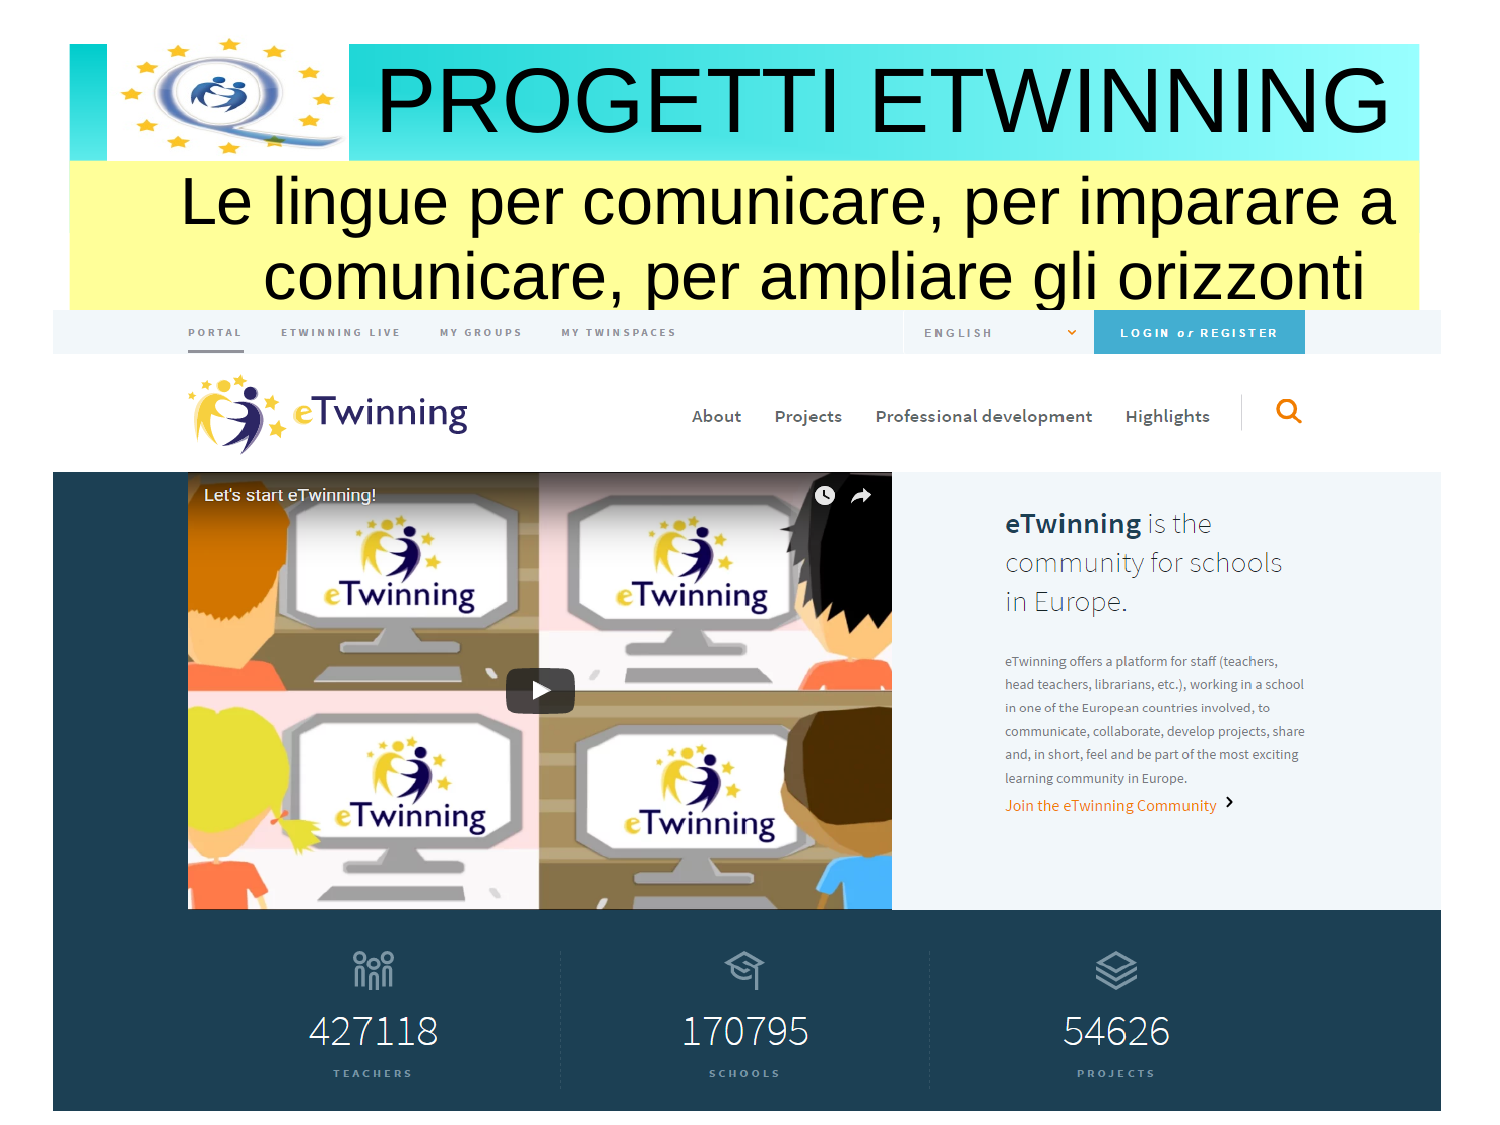

# PROGETTI ETWINNING
Le lingue per comunicare, per imparare a comunicare, per ampliare gli orizzonti culturali